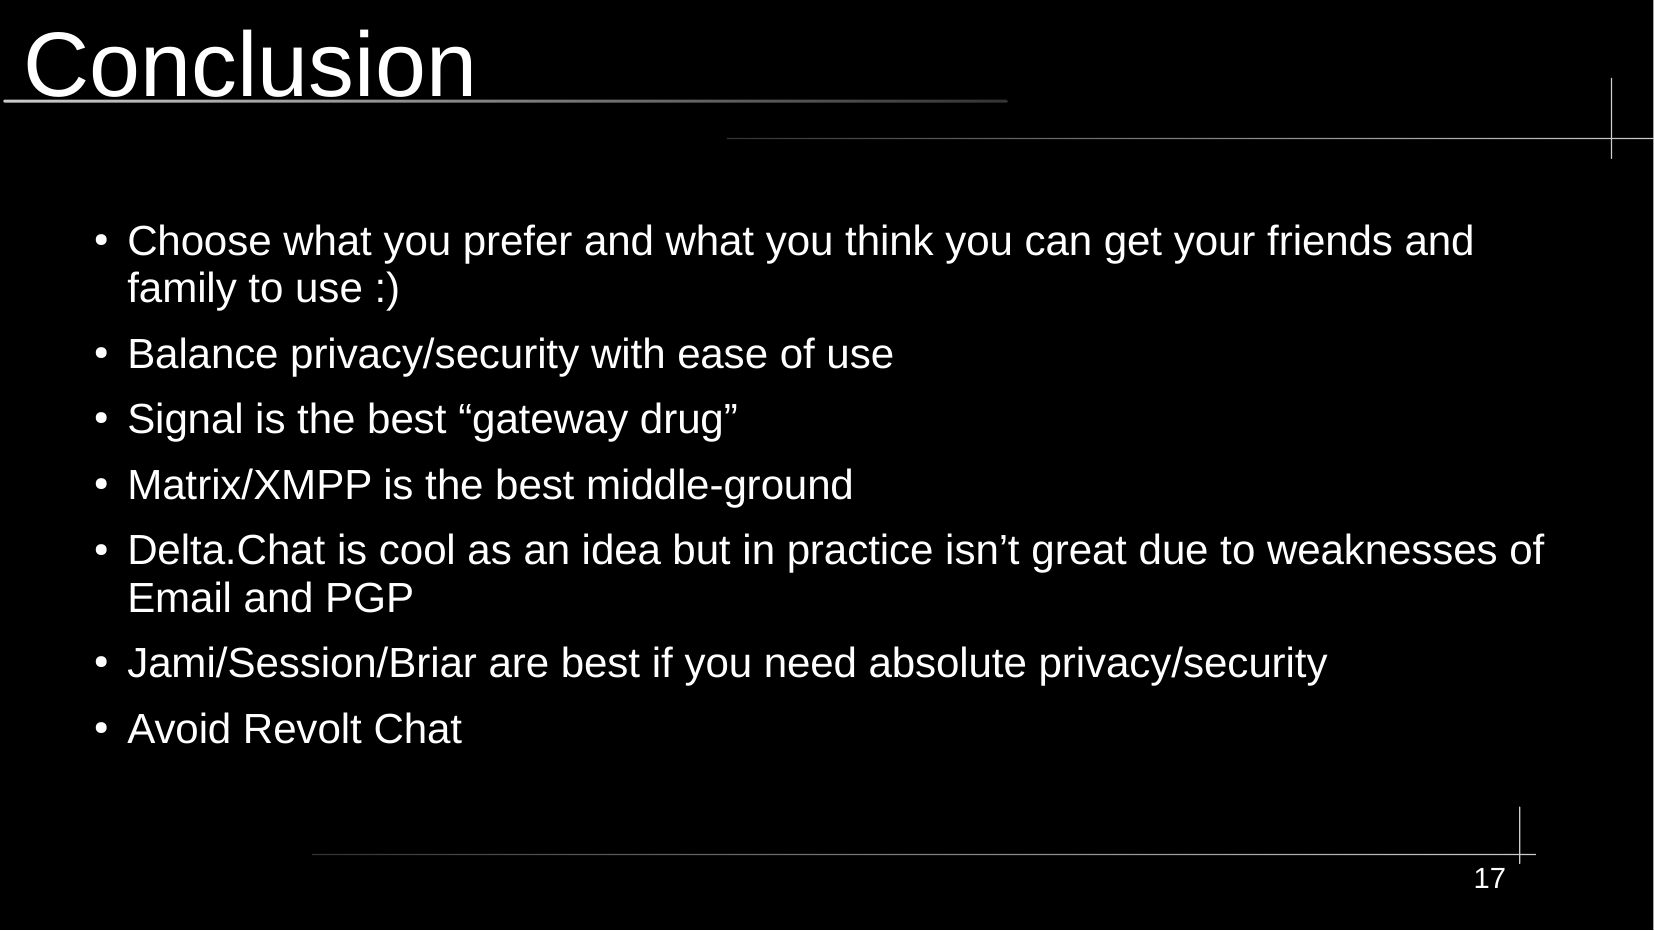

# Conclusion
Choose what you prefer and what you think you can get your friends and family to use :)
Balance privacy/security with ease of use
Signal is the best “gateway drug”
Matrix/XMPP is the best middle-ground
Delta.Chat is cool as an idea but in practice isn’t great due to weaknesses of Email and PGP
Jami/Session/Briar are best if you need absolute privacy/security
Avoid Revolt Chat
17